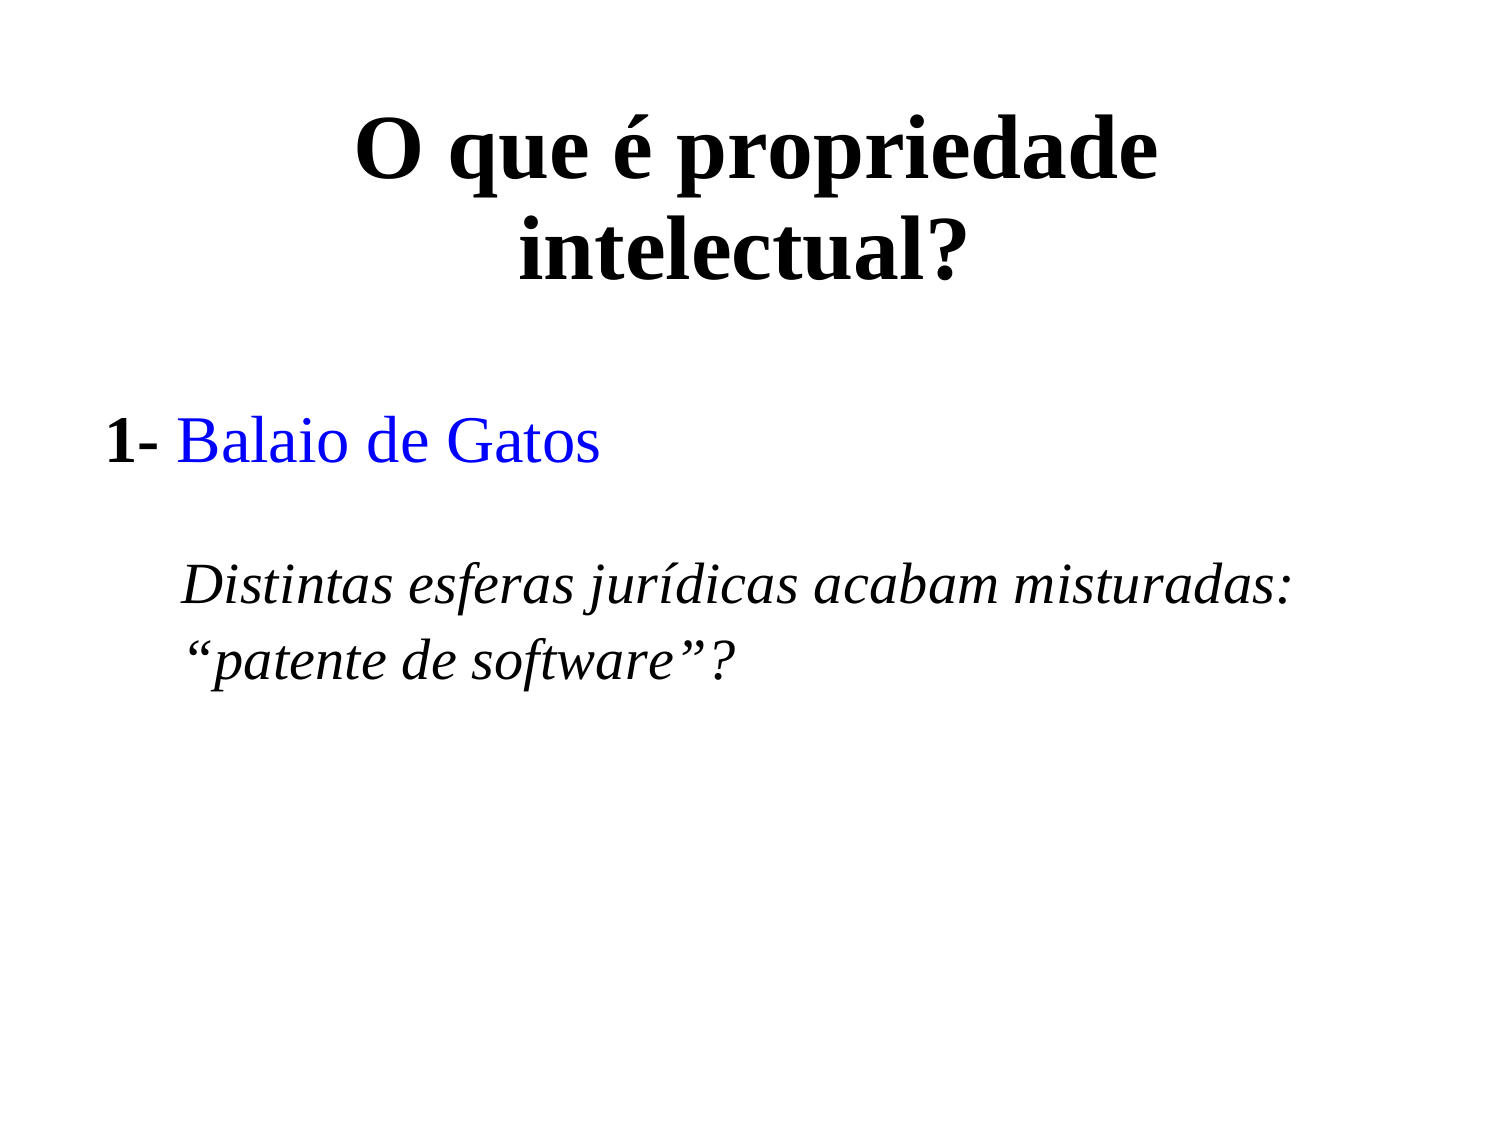

# O que é propriedade intelectual?
1- Balaio de Gatos
Distintas esferas jurídicas acabam misturadas:
“patente de software”?